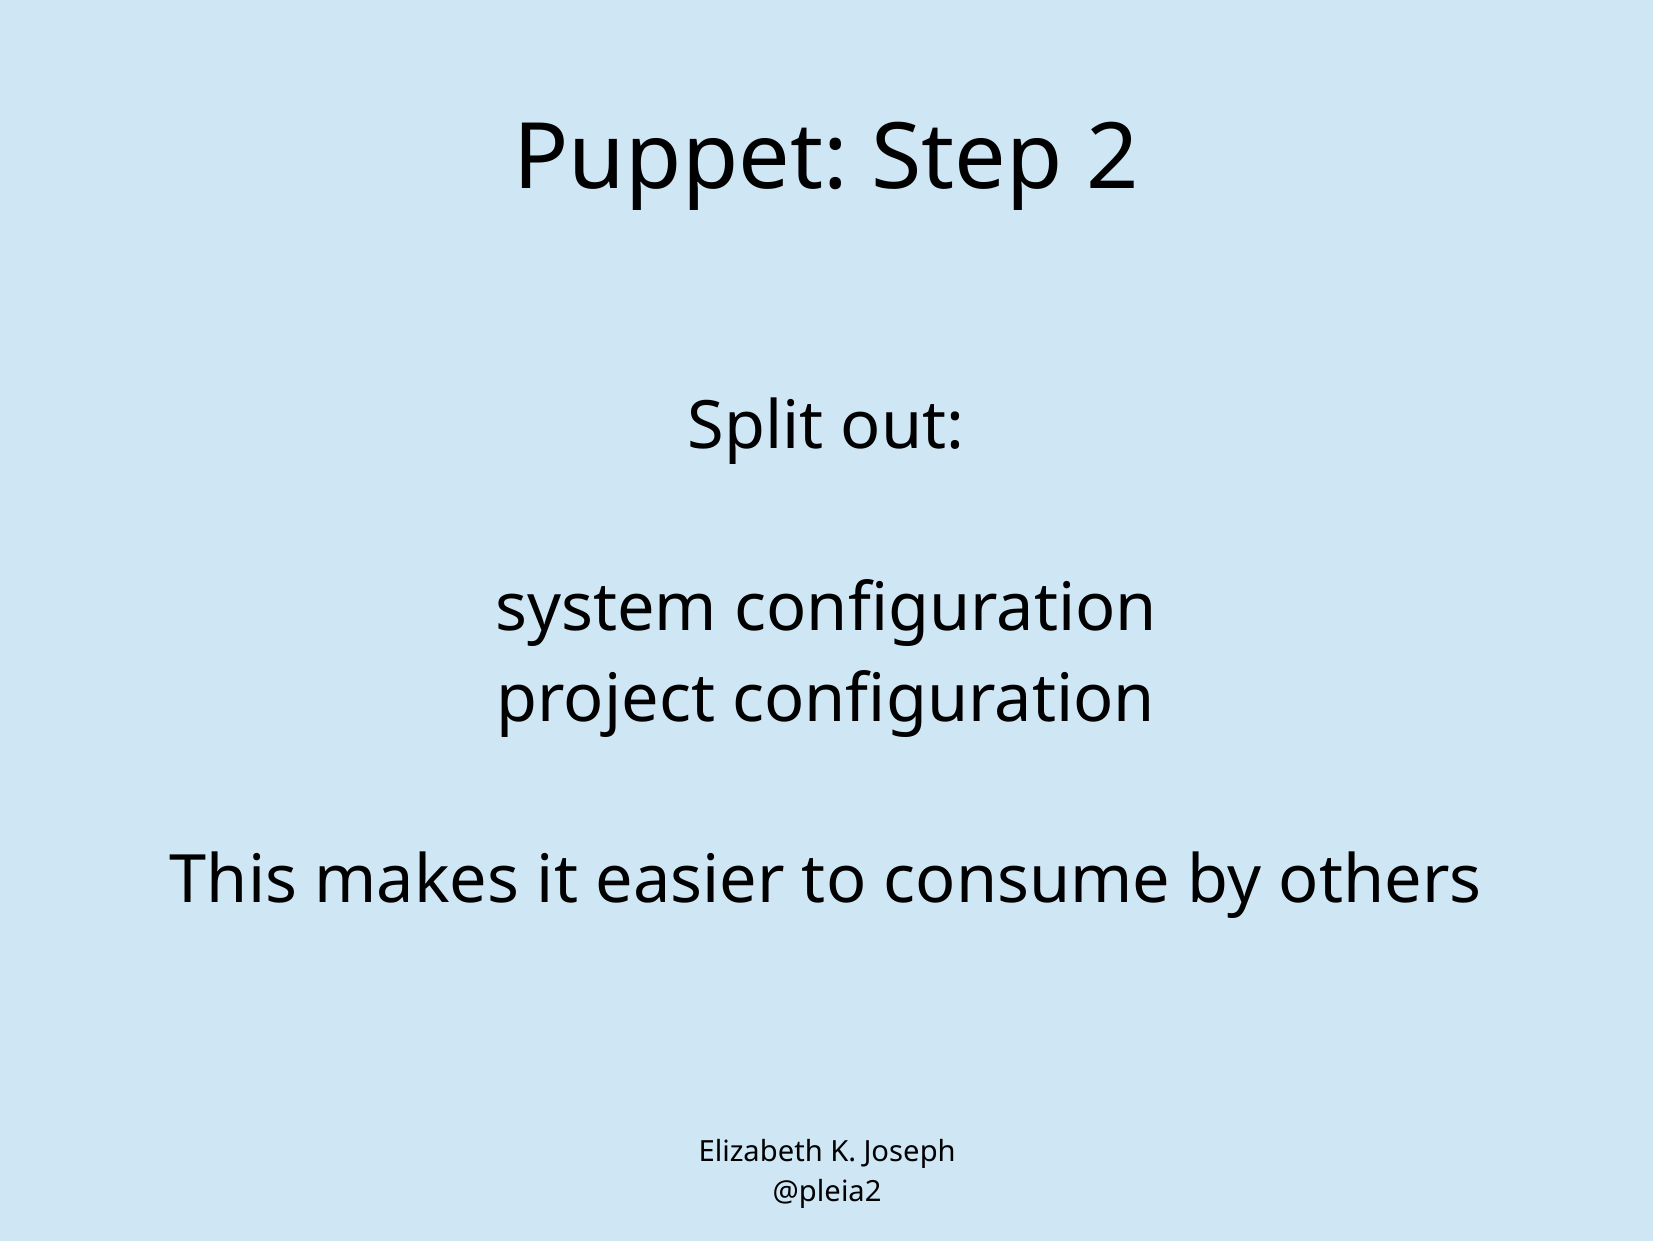

# Puppet: Step 2
Split out:
system configuration
project configuration
This makes it easier to consume by others